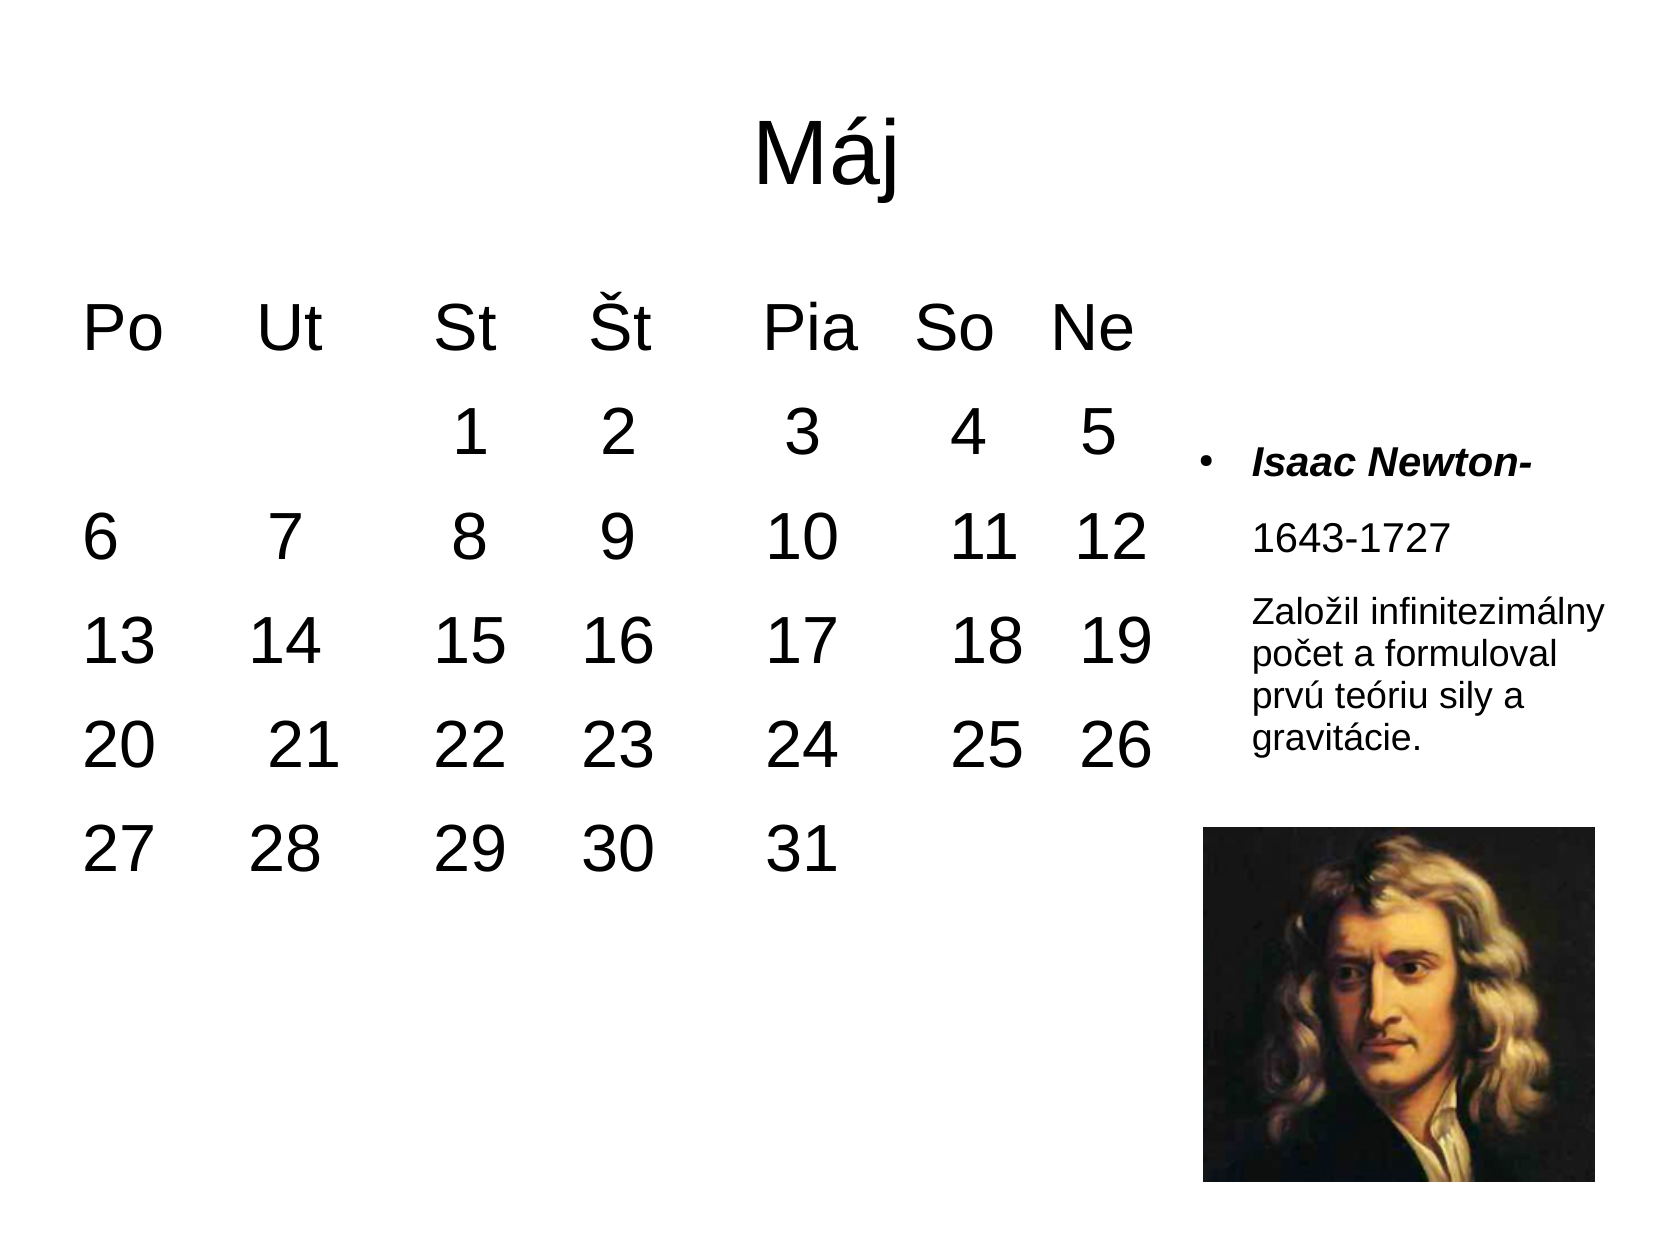

# Máj
Po Ut St Št Pia So Ne
 1 2 3 4 5
6 7 8 9 10 11 12
13 14 15 16 17 18 19
20 21 22 23 24 25 26
27 28 29 30 31
Isaac Newton-
1643-1727
Založil infinitezimálny počet a formuloval prvú teóriu sily a gravitácie.